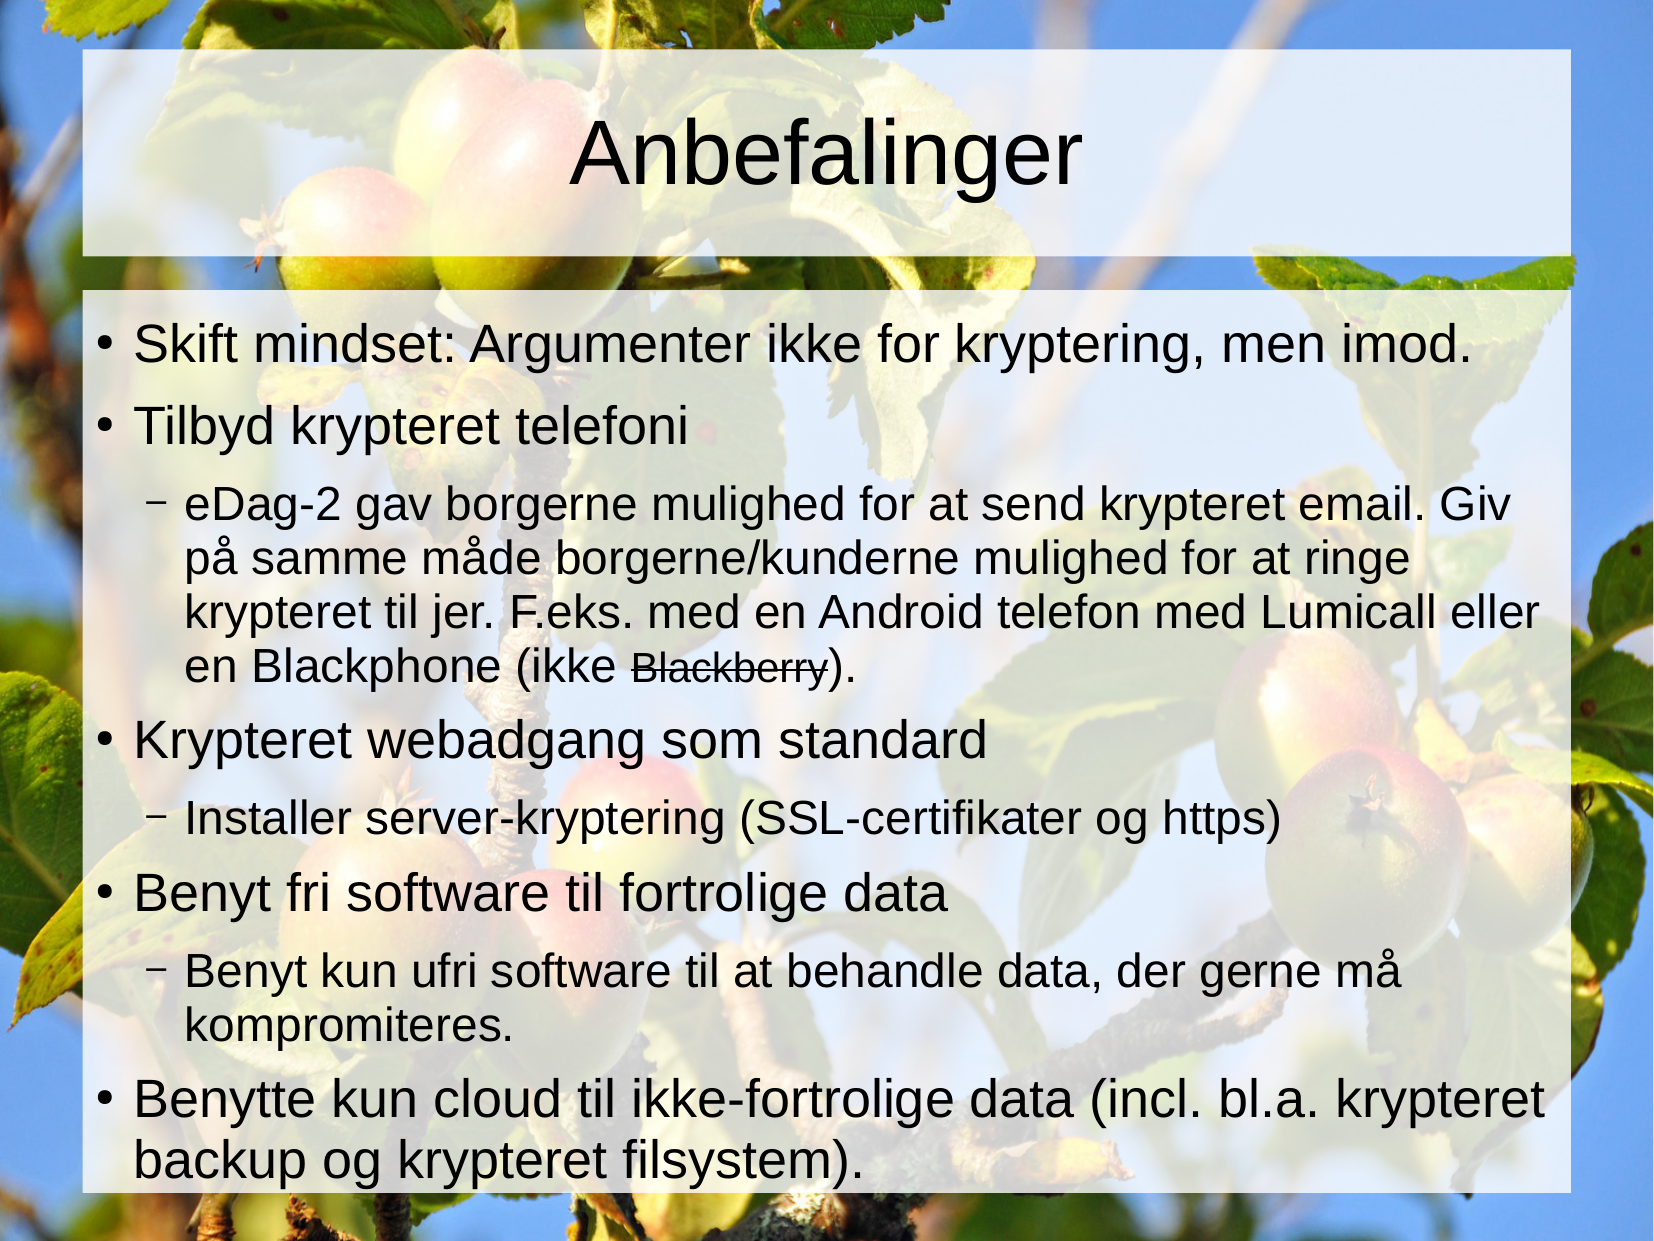

# Anbefalinger
Skift mindset: Argumenter ikke for kryptering, men imod.
Tilbyd krypteret telefoni
eDag-2 gav borgerne mulighed for at send krypteret email. Giv på samme måde borgerne/kunderne mulighed for at ringe krypteret til jer. F.eks. med en Android telefon med Lumicall eller en Blackphone (ikke Blackberry).
Krypteret webadgang som standard
Installer server-kryptering (SSL-certifikater og https)
Benyt fri software til fortrolige data
Benyt kun ufri software til at behandle data, der gerne må kompromiteres.
Benytte kun cloud til ikke-fortrolige data (incl. bl.a. krypteret backup og krypteret filsystem).